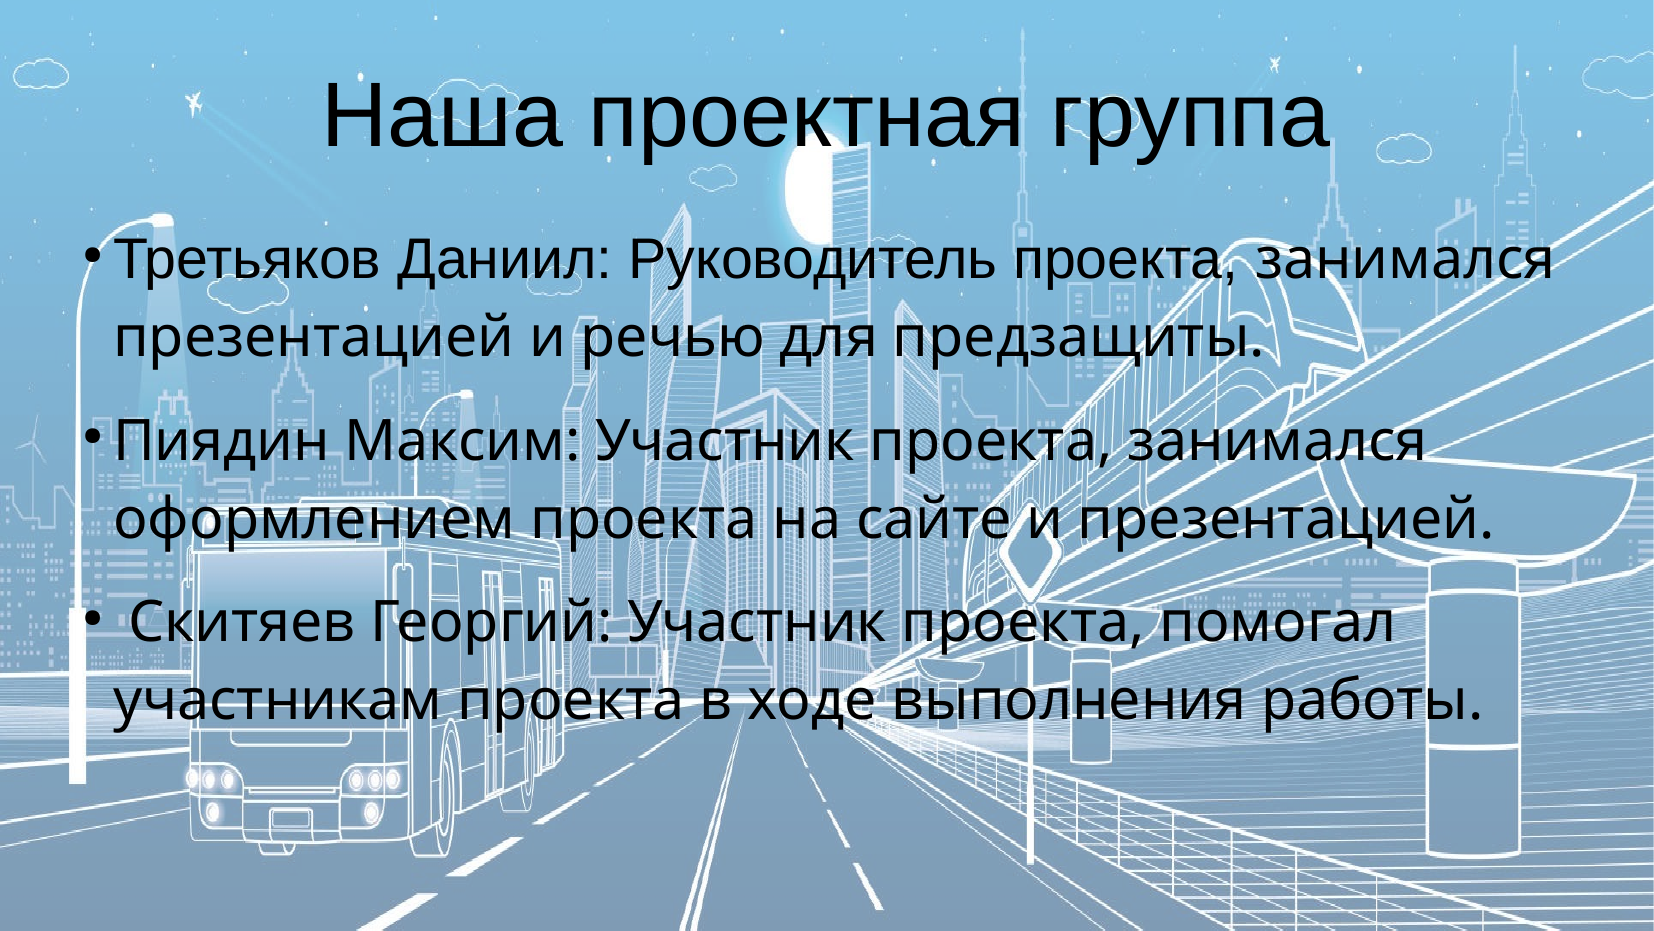

# Наша проектная группа
Третьяков Даниил: Руководитель проекта, занимался презентацией и речью для предзащиты.
Пиядин Максим: Участник проекта, занимался оформлением проекта на сайте и презентацией.
 Скитяев Георгий: Участник проекта, помогал участникам проекта в ходе выполнения работы.